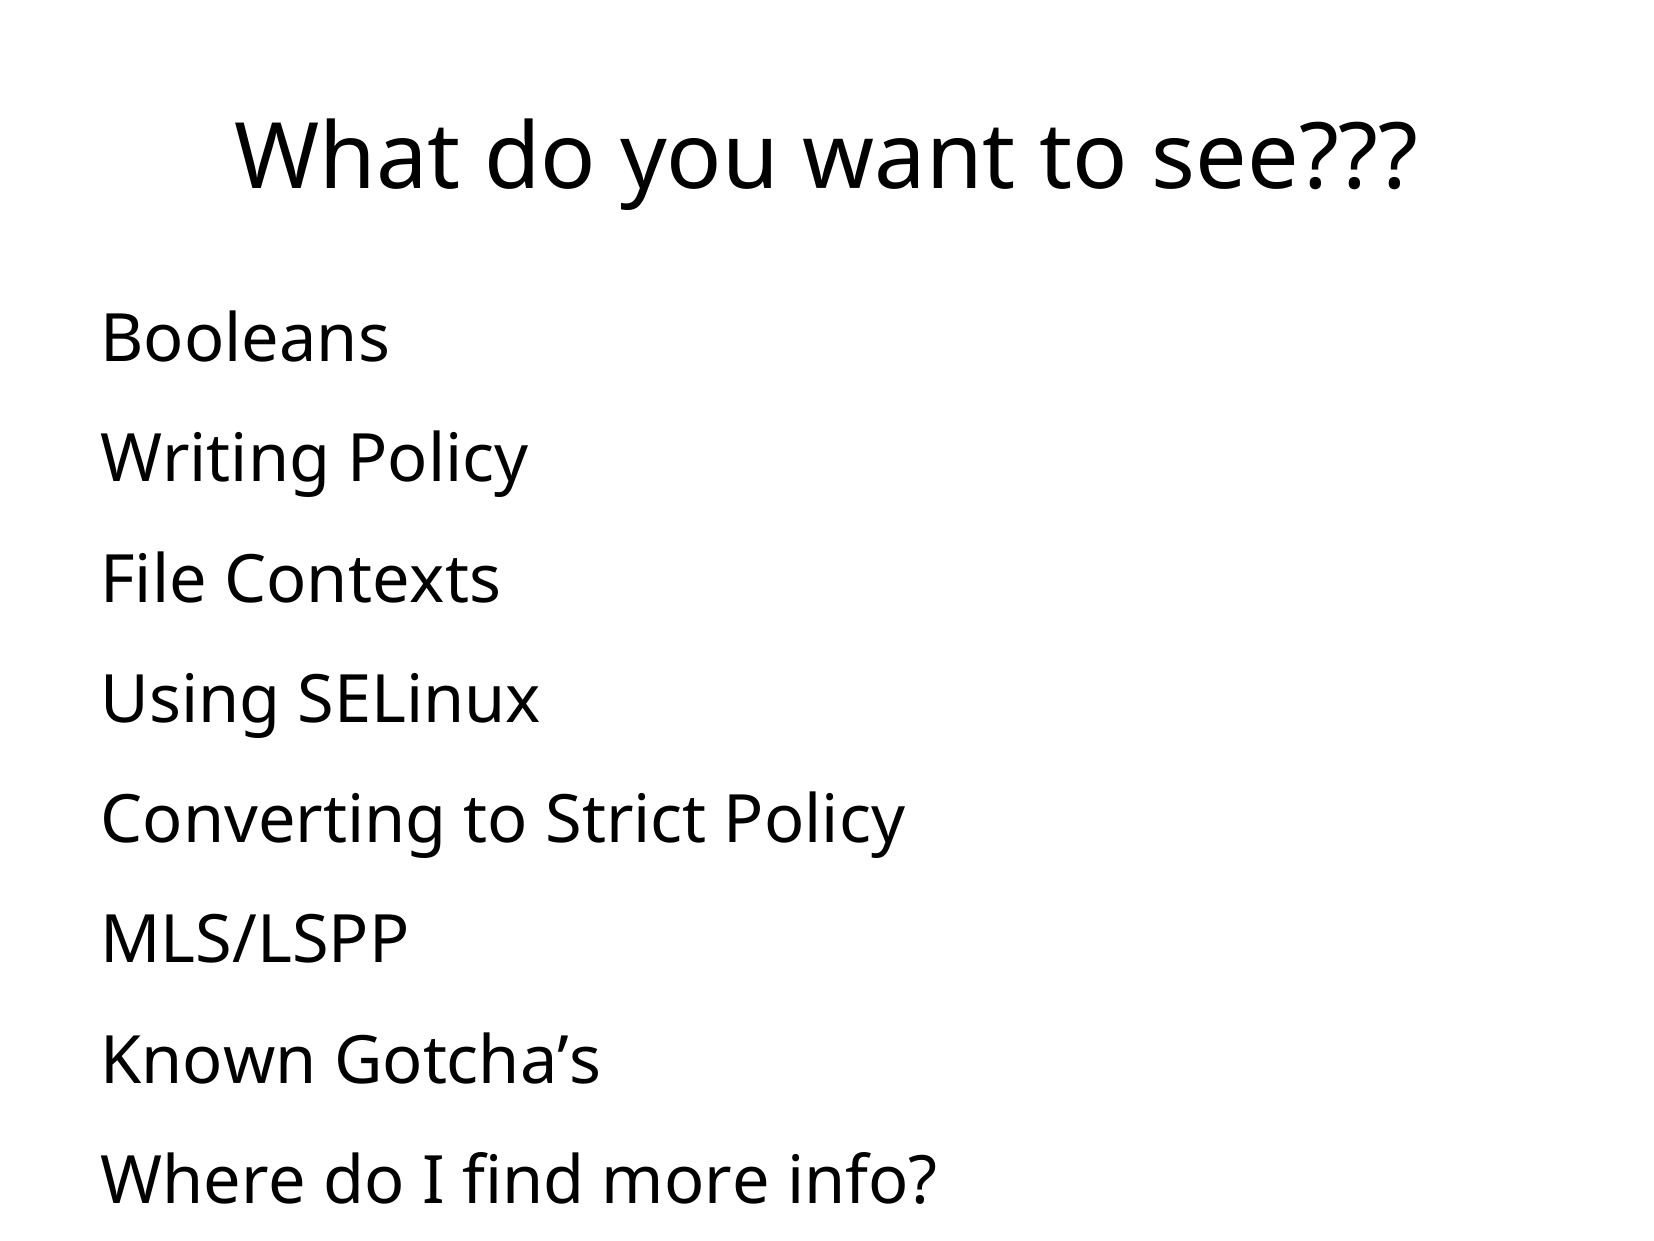

# What do you want to see???
Booleans
Writing Policy
File Contexts
Using SELinux
Converting to Strict Policy
MLS/LSPP
Known Gotcha’s
Where do I find more info?